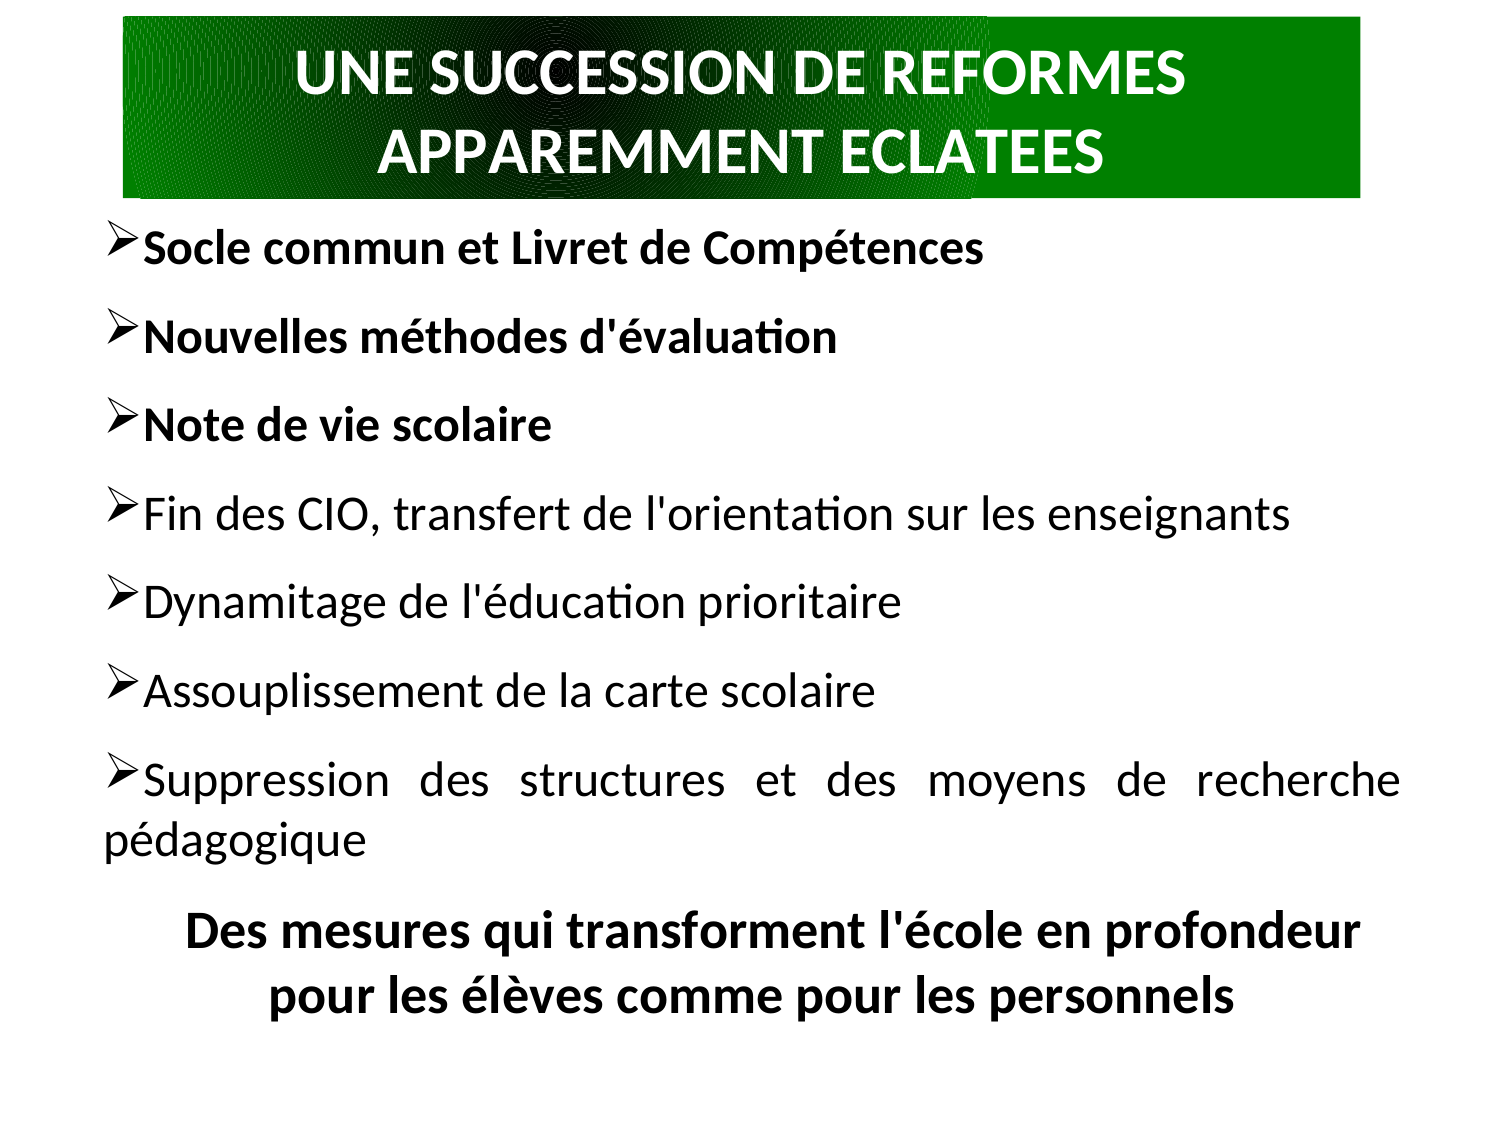

# UNE SUCCESSION DE REFORMES APPAREMMENT ECLATEES
Socle commun et Livret de Compétences
Nouvelles méthodes d'évaluation
Note de vie scolaire
Fin des CIO, transfert de l'orientation sur les enseignants
Dynamitage de l'éducation prioritaire
Assouplissement de la carte scolaire
Suppression des structures et des moyens de recherche pédagogique
Des mesures qui transforment l'école en profondeur pour les élèves comme pour les personnels